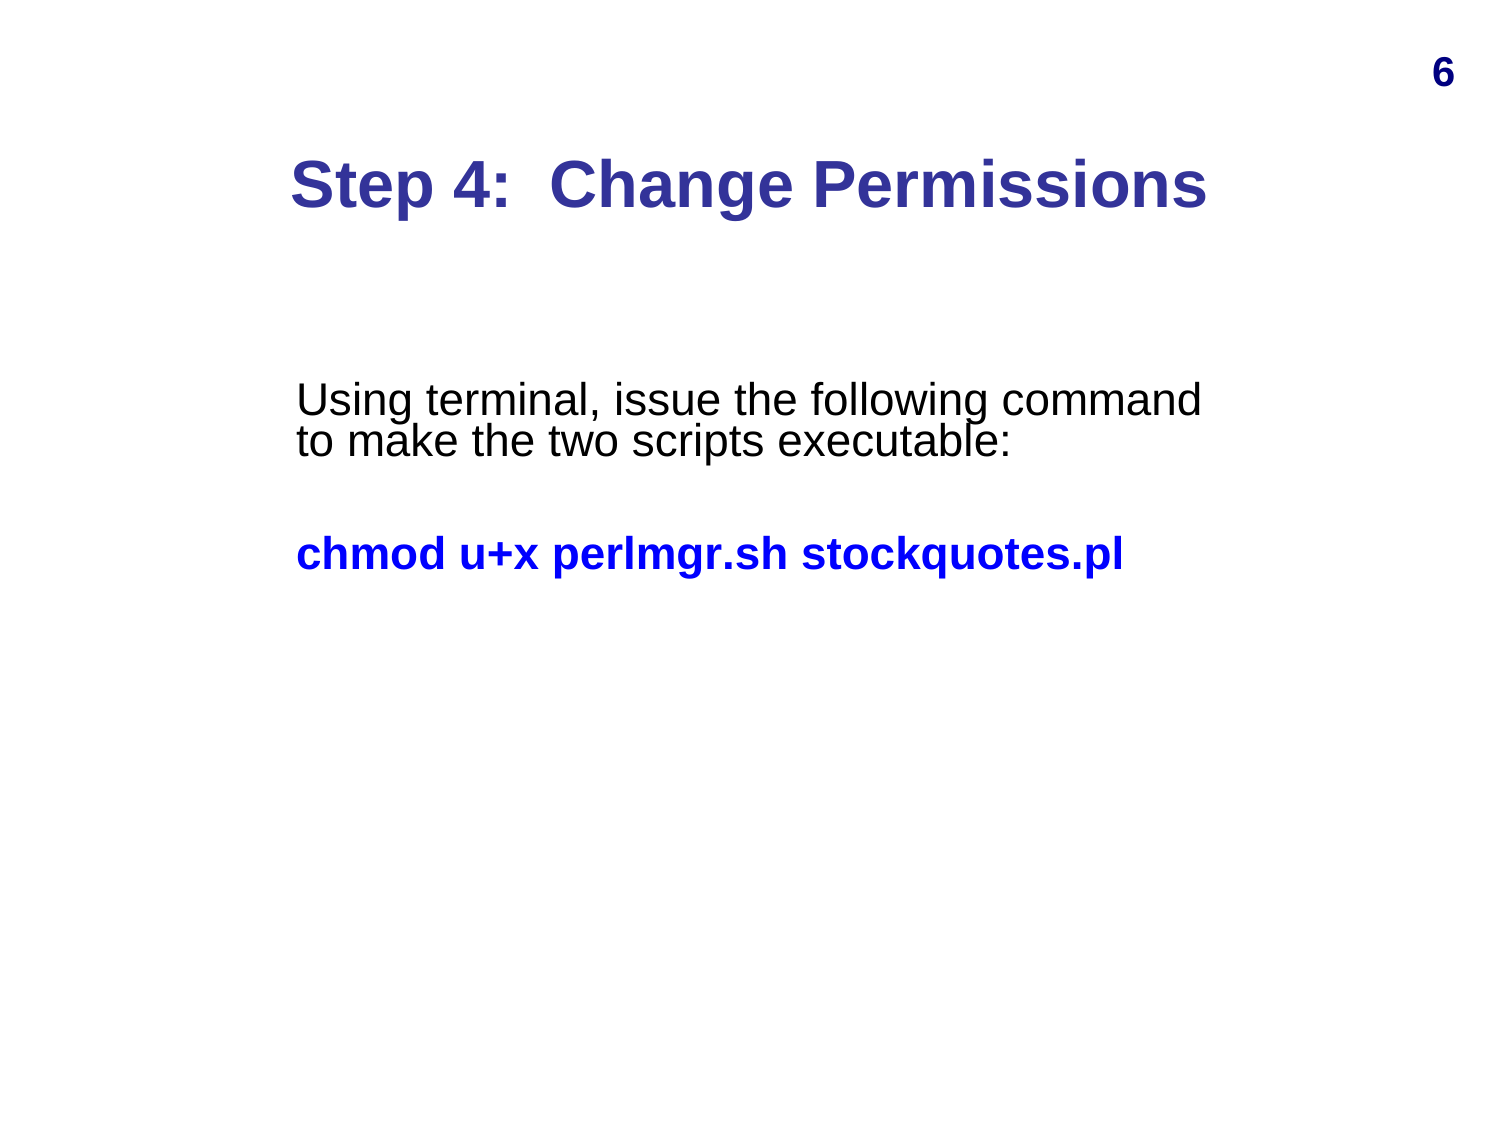

6
# Step 4: Change Permissions
Using terminal, issue the following command to make the two scripts executable:
chmod u+x perlmgr.sh stockquotes.pl